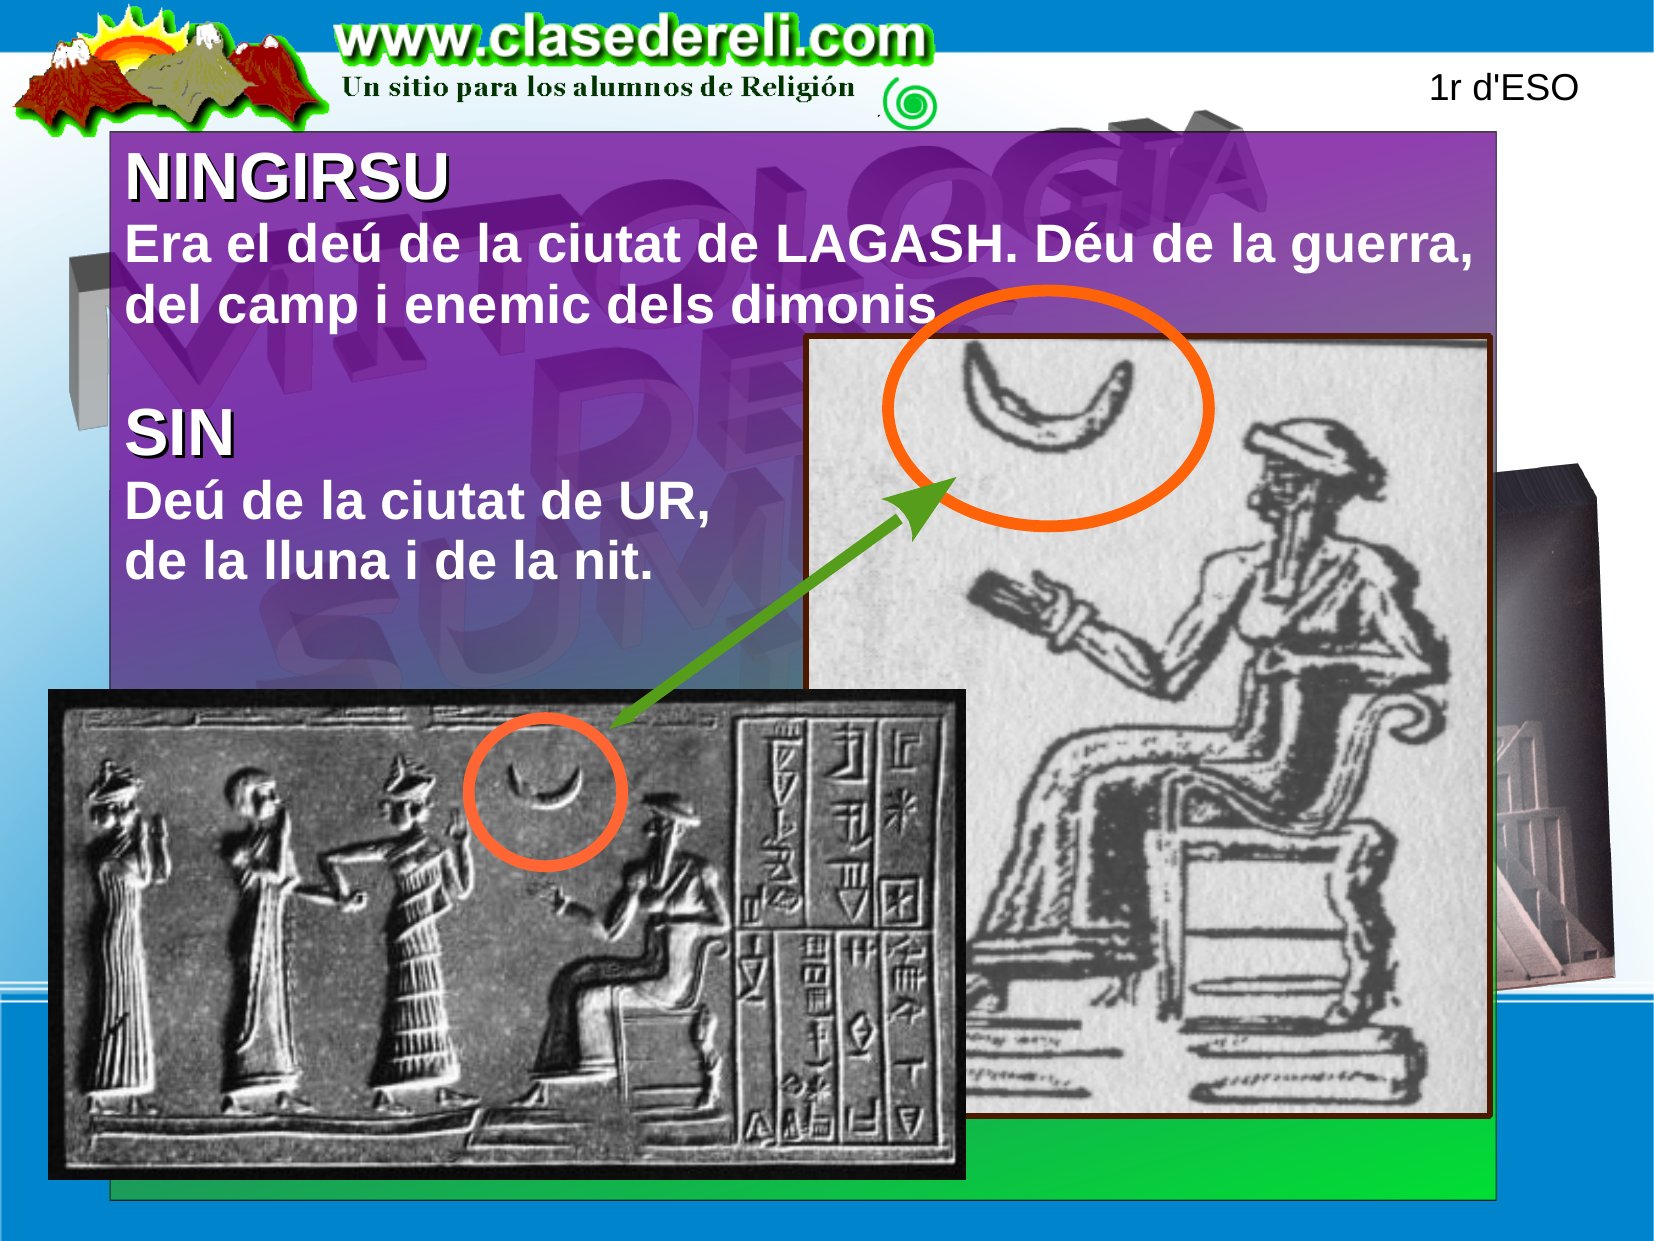

NINGIRSU
Era el deú de la ciutat de LAGASH. Déu de la guerra, del camp i enemic dels dimonis.
SIN
Deú de la ciutat de UR,
de la lluna i de la nit.